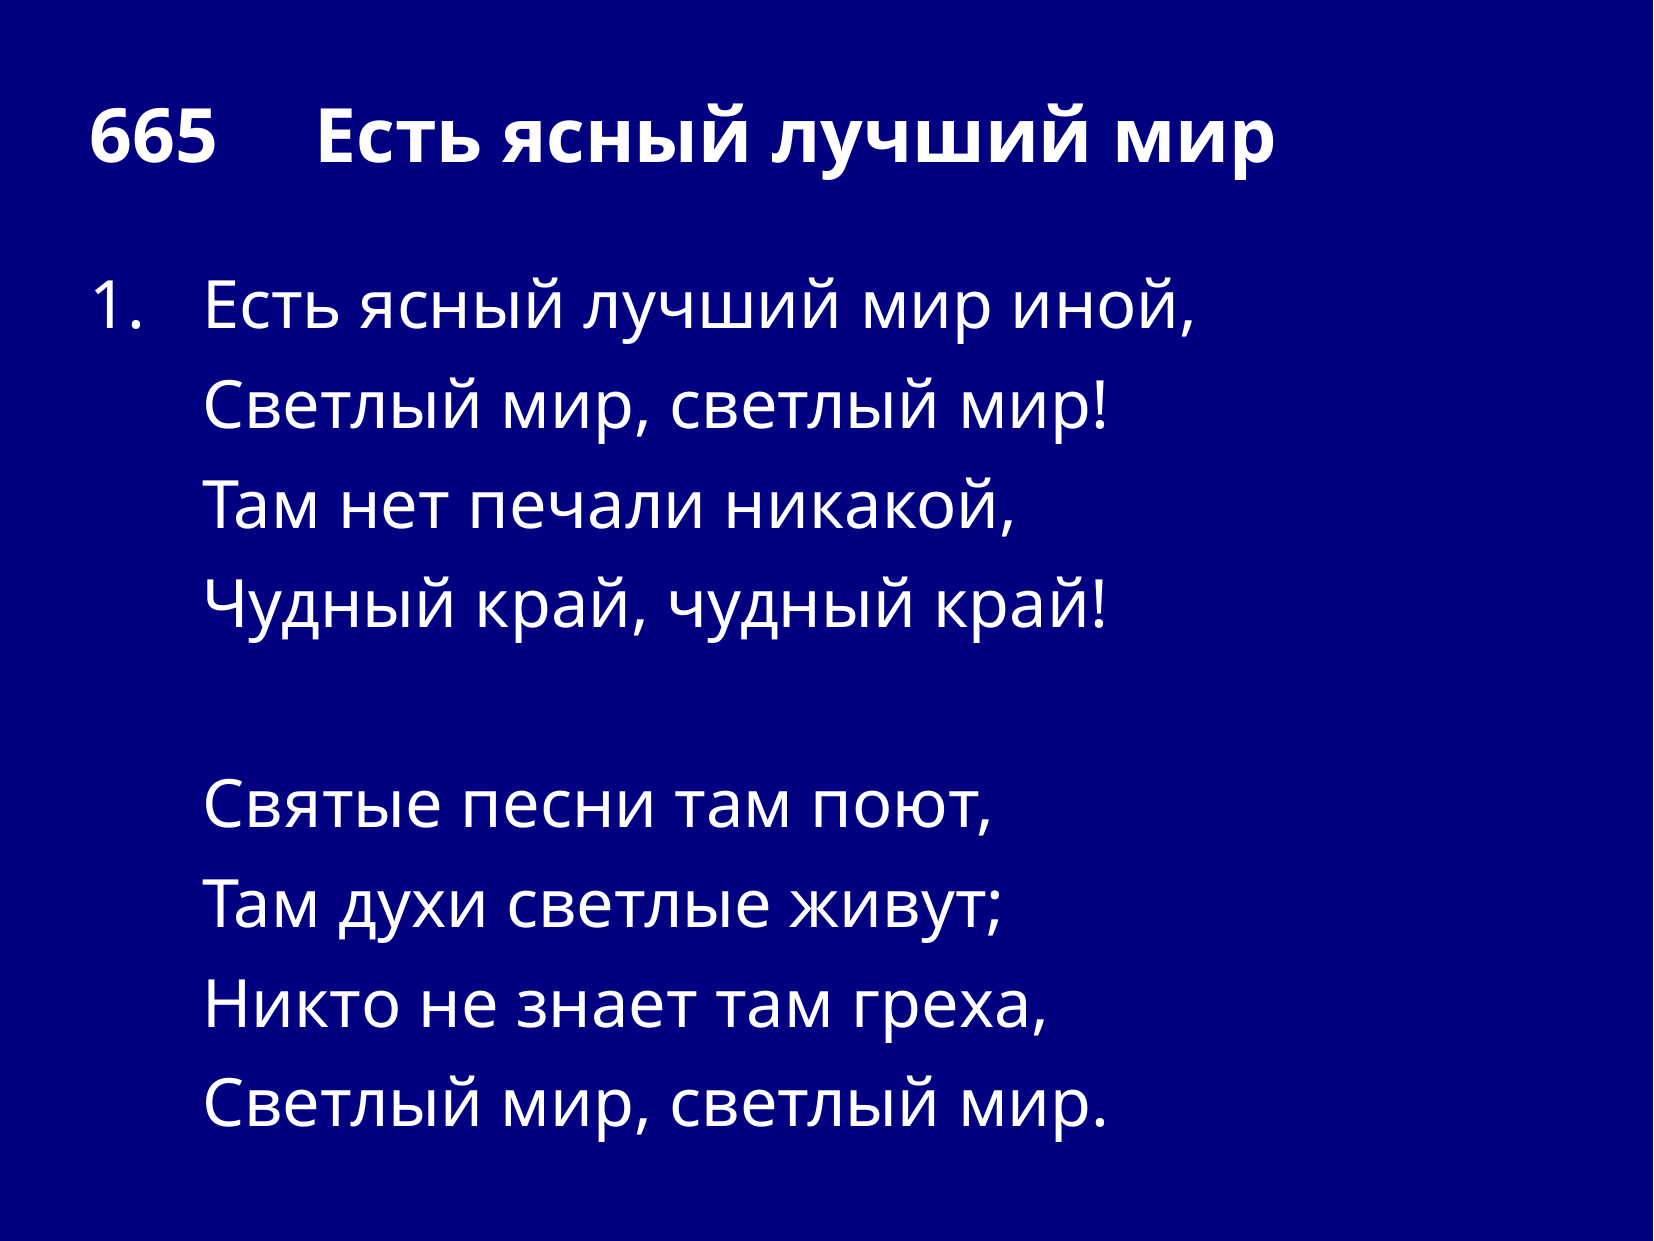

665	Есть ясный лучший мир
1.	Есть ясный лучший мир иной,
	Светлый мир, светлый мир!
	Там нет печали никакой,
	Чудный край, чудный край!
	Святые песни там поют,
	Там духи светлые живут;
	Никто не знает там греха,
	Светлый мир, светлый мир.